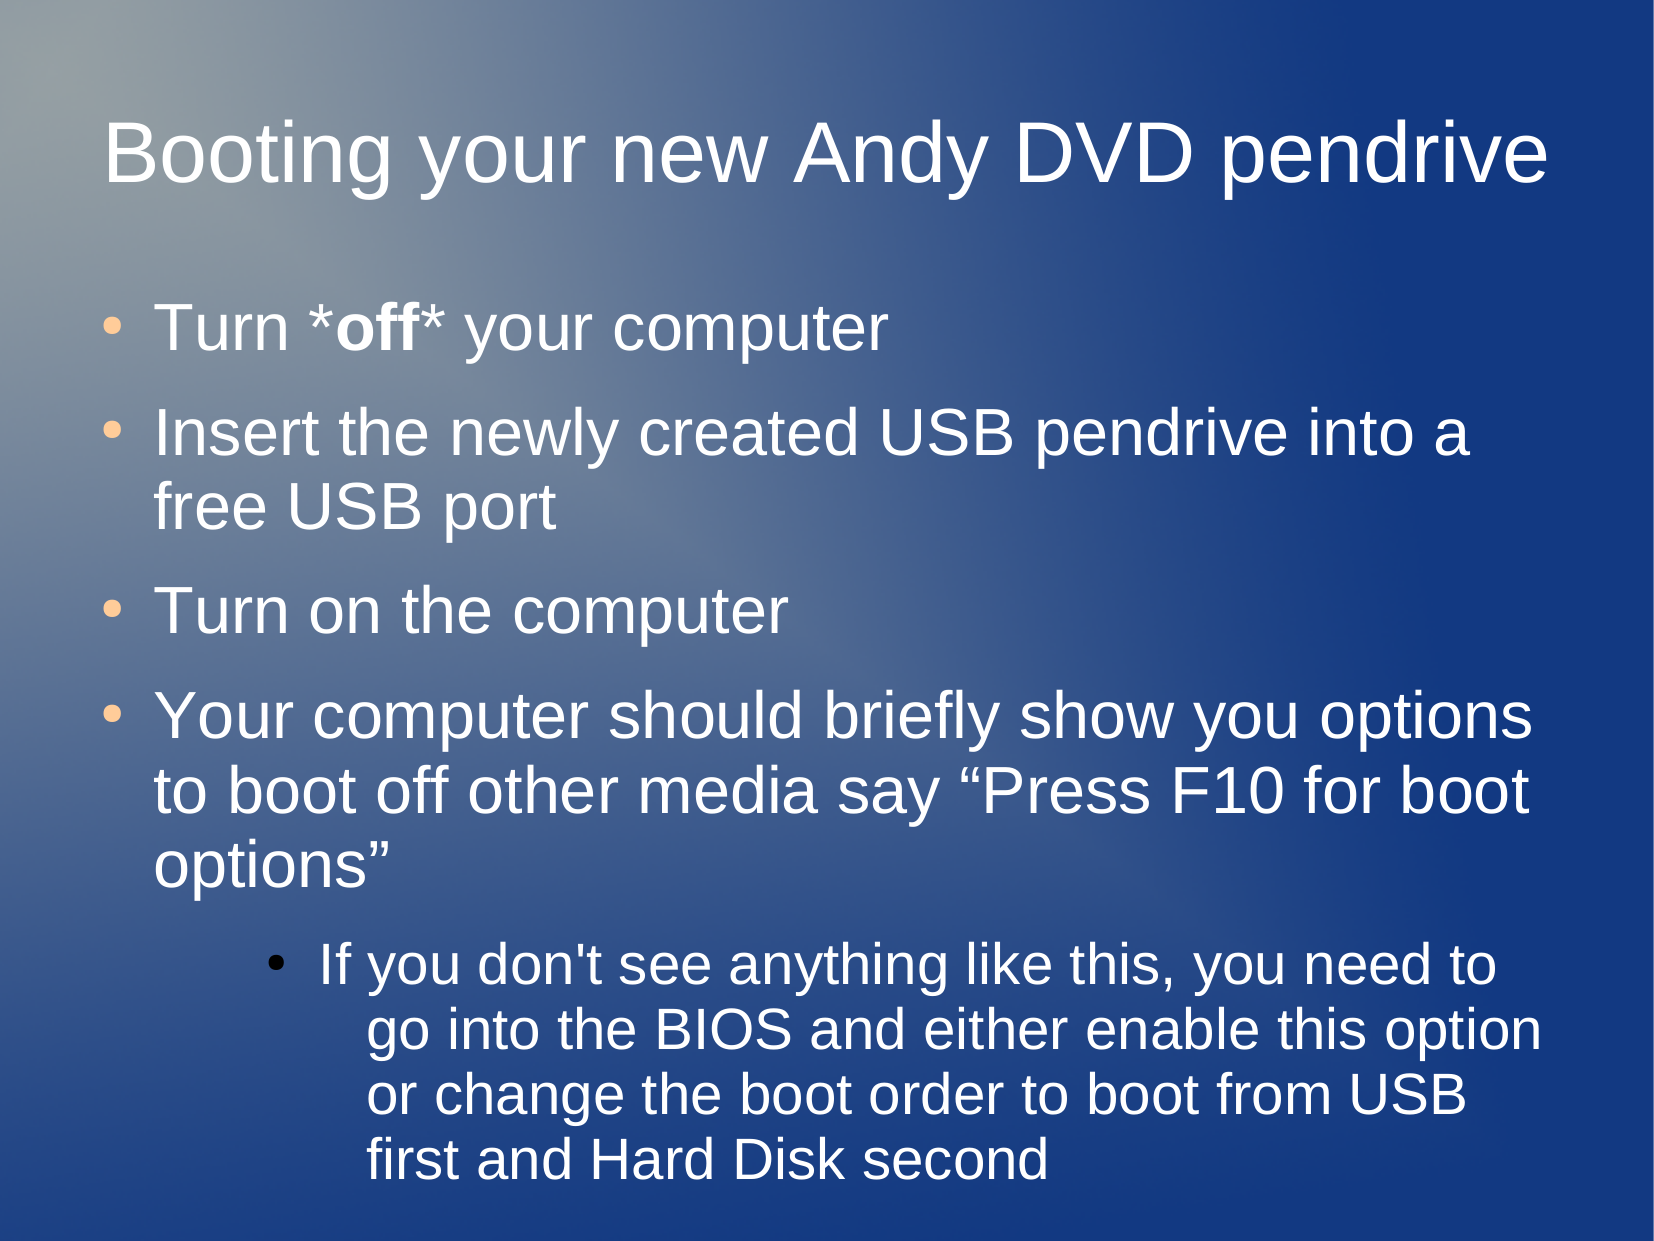

# Booting your new Andy DVD pendrive
Turn *off* your computer
Insert the newly created USB pendrive into a free USB port
Turn on the computer
Your computer should briefly show you options to boot off other media say “Press F10 for boot options”
If you don't see anything like this, you need to go into the BIOS and either enable this option or change the boot order to boot from USB first and Hard Disk second